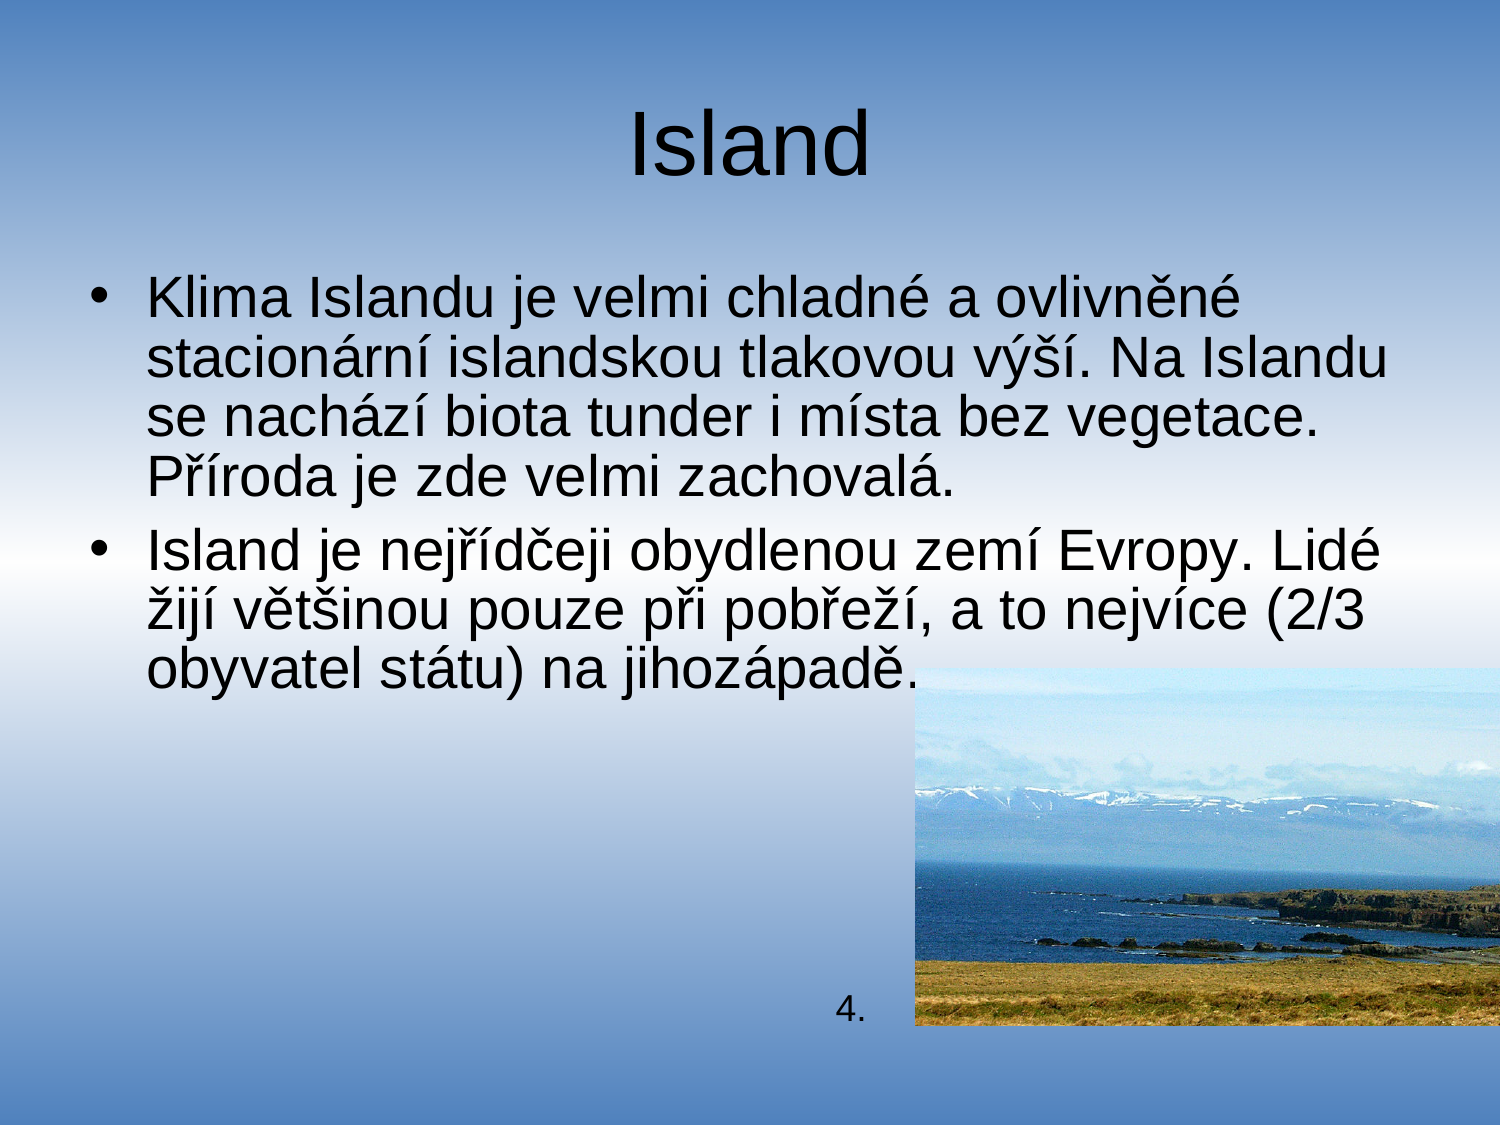

# Island
Klima Islandu je velmi chladné a ovlivněné stacionární islandskou tlakovou výší. Na Islandu se nachází biota tunder i místa bez vegetace. Příroda je zde velmi zachovalá.
Island je nejřídčeji obydlenou zemí Evropy. Lidé žijí většinou pouze při pobřeží, a to nejvíce (2/3 obyvatel státu) na jihozápadě.
4.